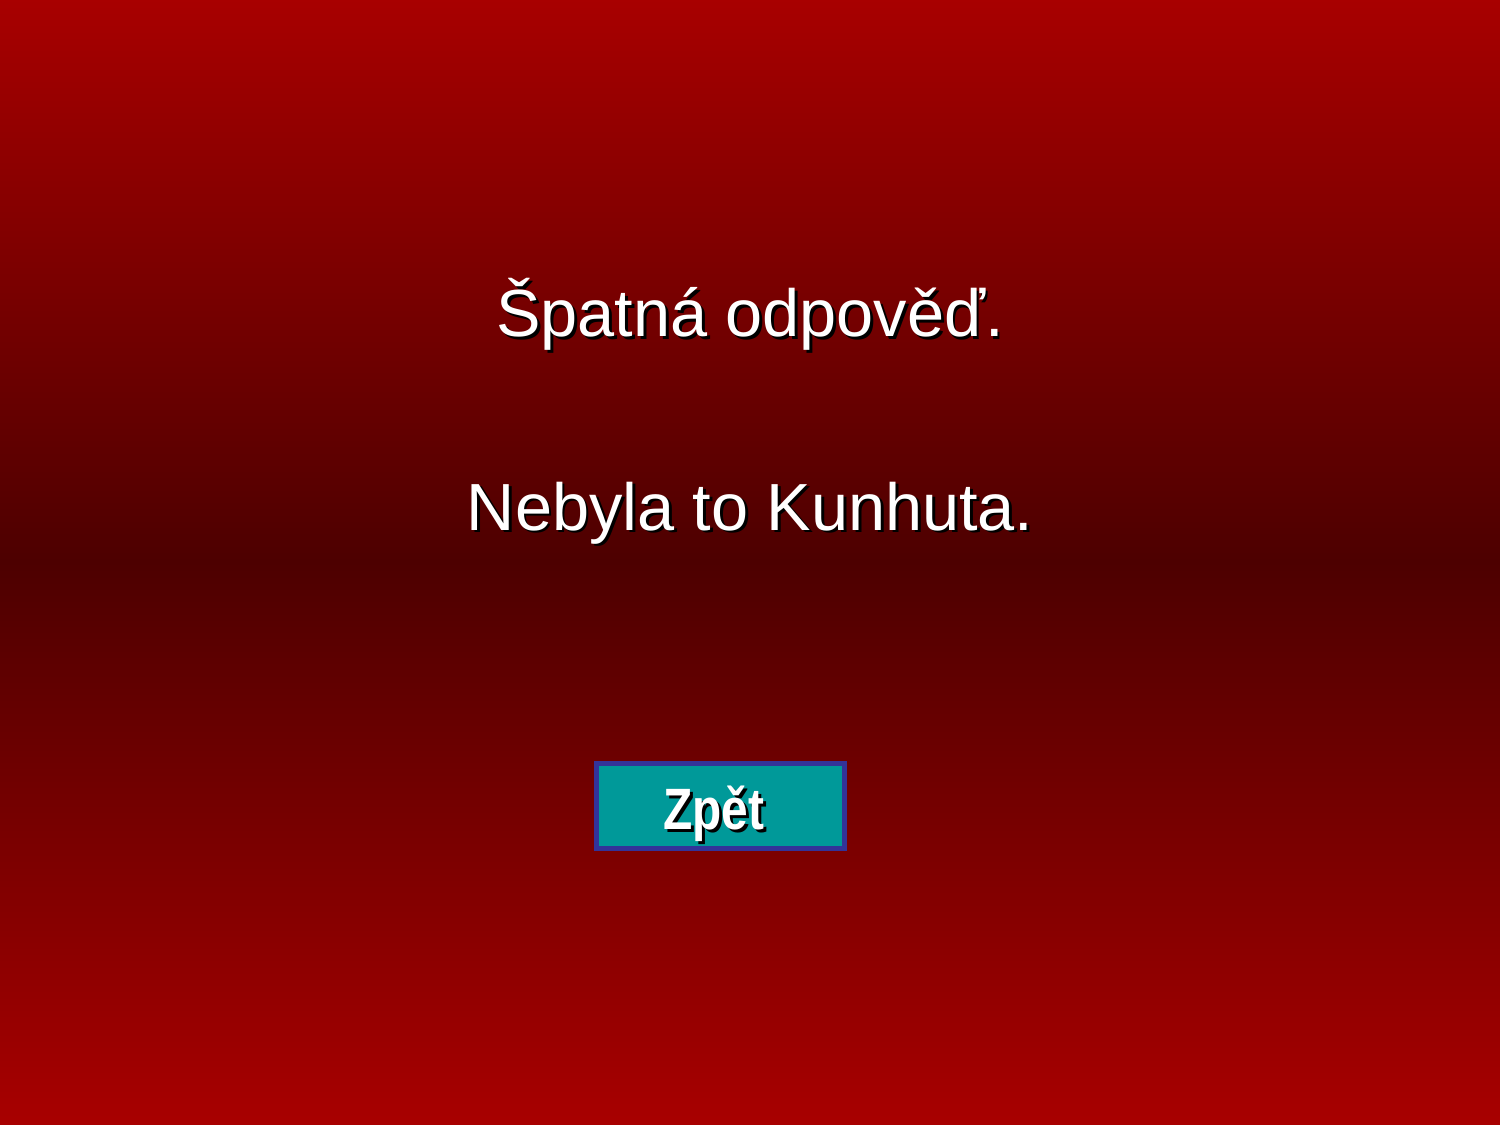

#
Špatná odpověď.
Nebyla to Kunhuta.
Zpět